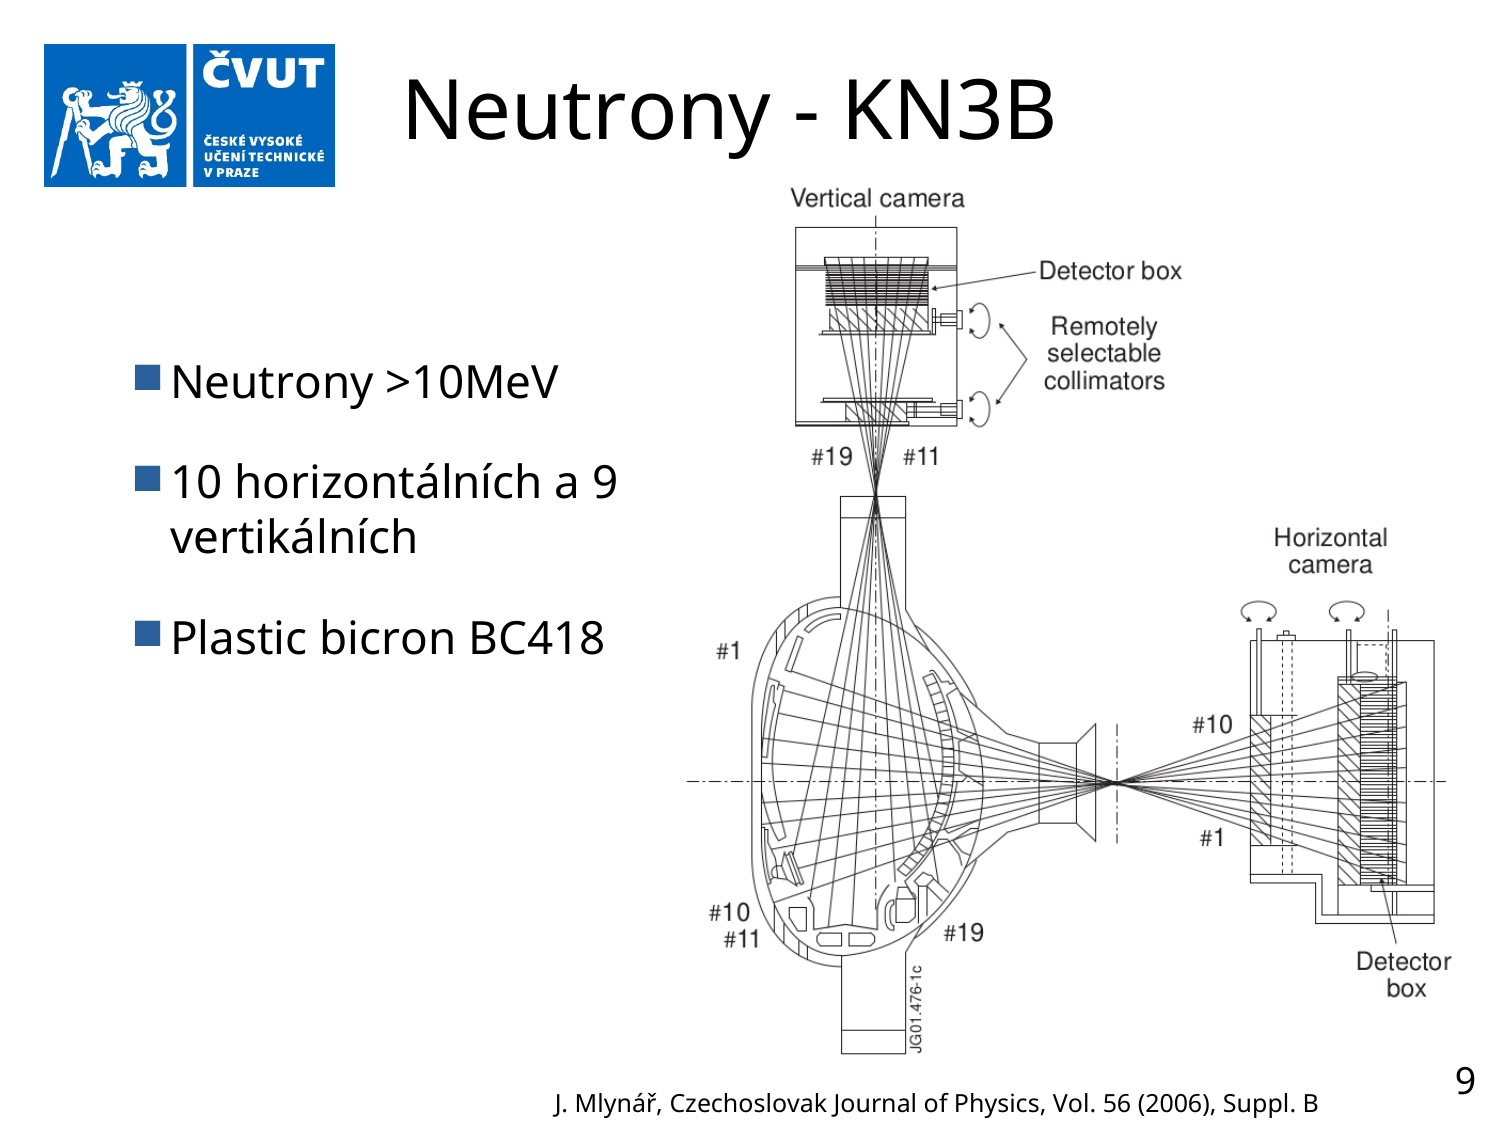

# Neutrony - KN3B
Neutrony >10MeV
10 horizontálních a 9 vertikálních
Plastic bicron BC418
J. Mlynář, Czechoslovak Journal of Physics, Vol. 56 (2006), Suppl. B